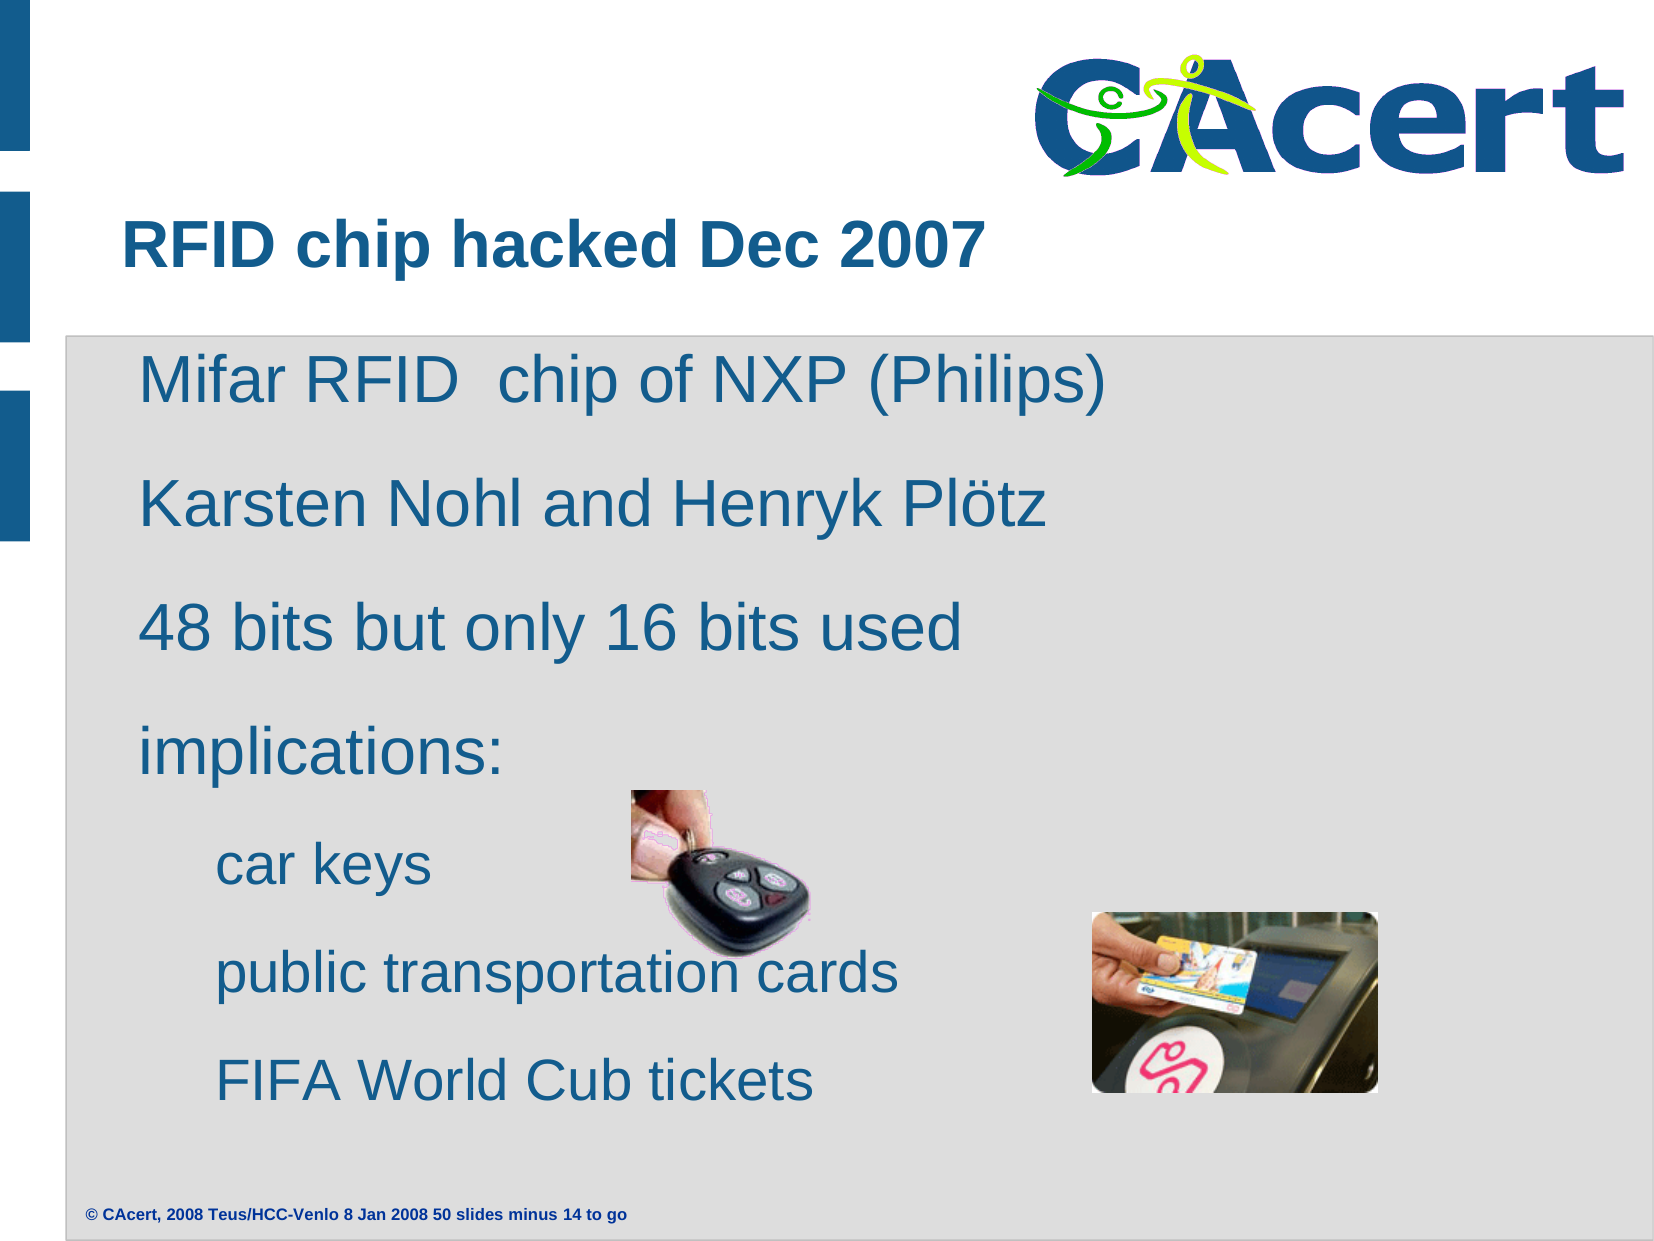

# RFID chip hacked Dec 2007
Mifar RFID chip of NXP (Philips)‏
Karsten Nohl and Henryk Plötz
48 bits but only 16 bits used
implications:
car keys
public transportation cards
FIFA World Cub tickets